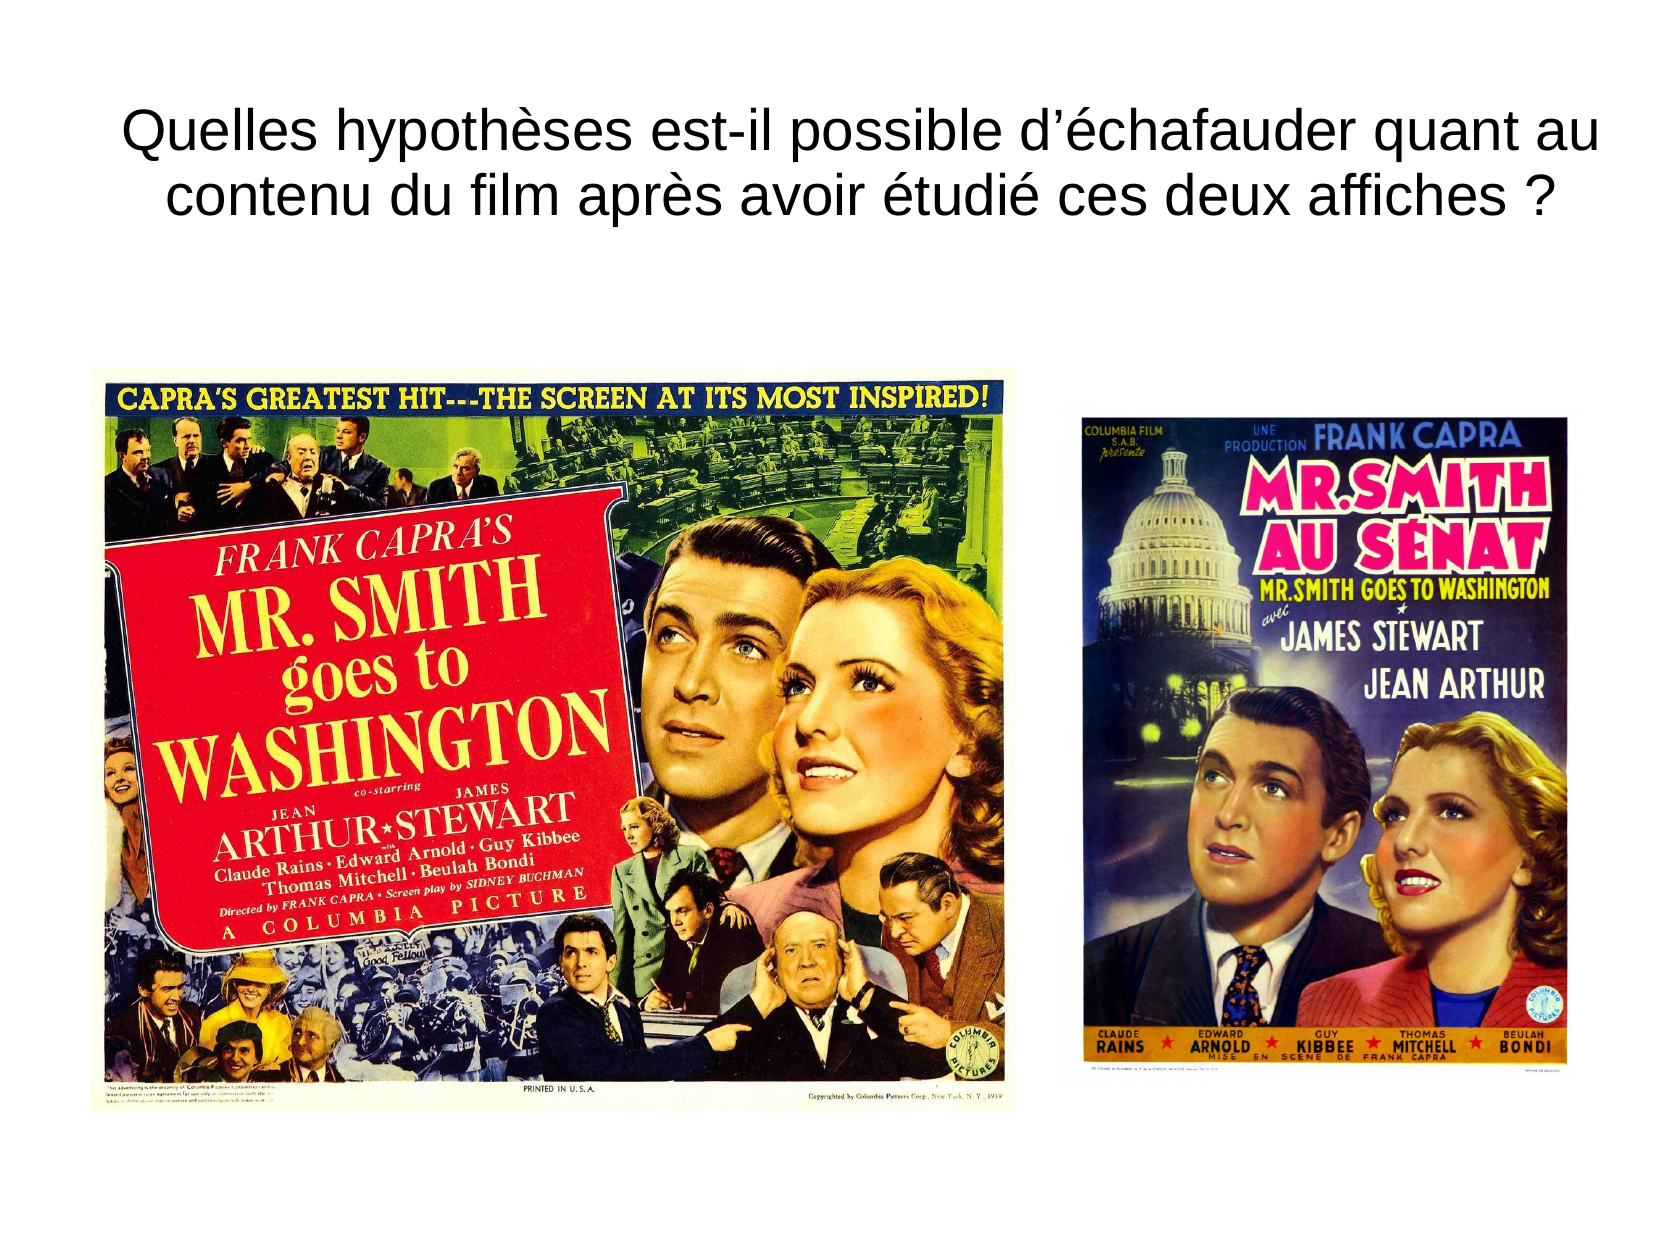

# Quelles hypothèses est-il possible d’échafauder quant au contenu du film après avoir étudié ces deux affiches ?